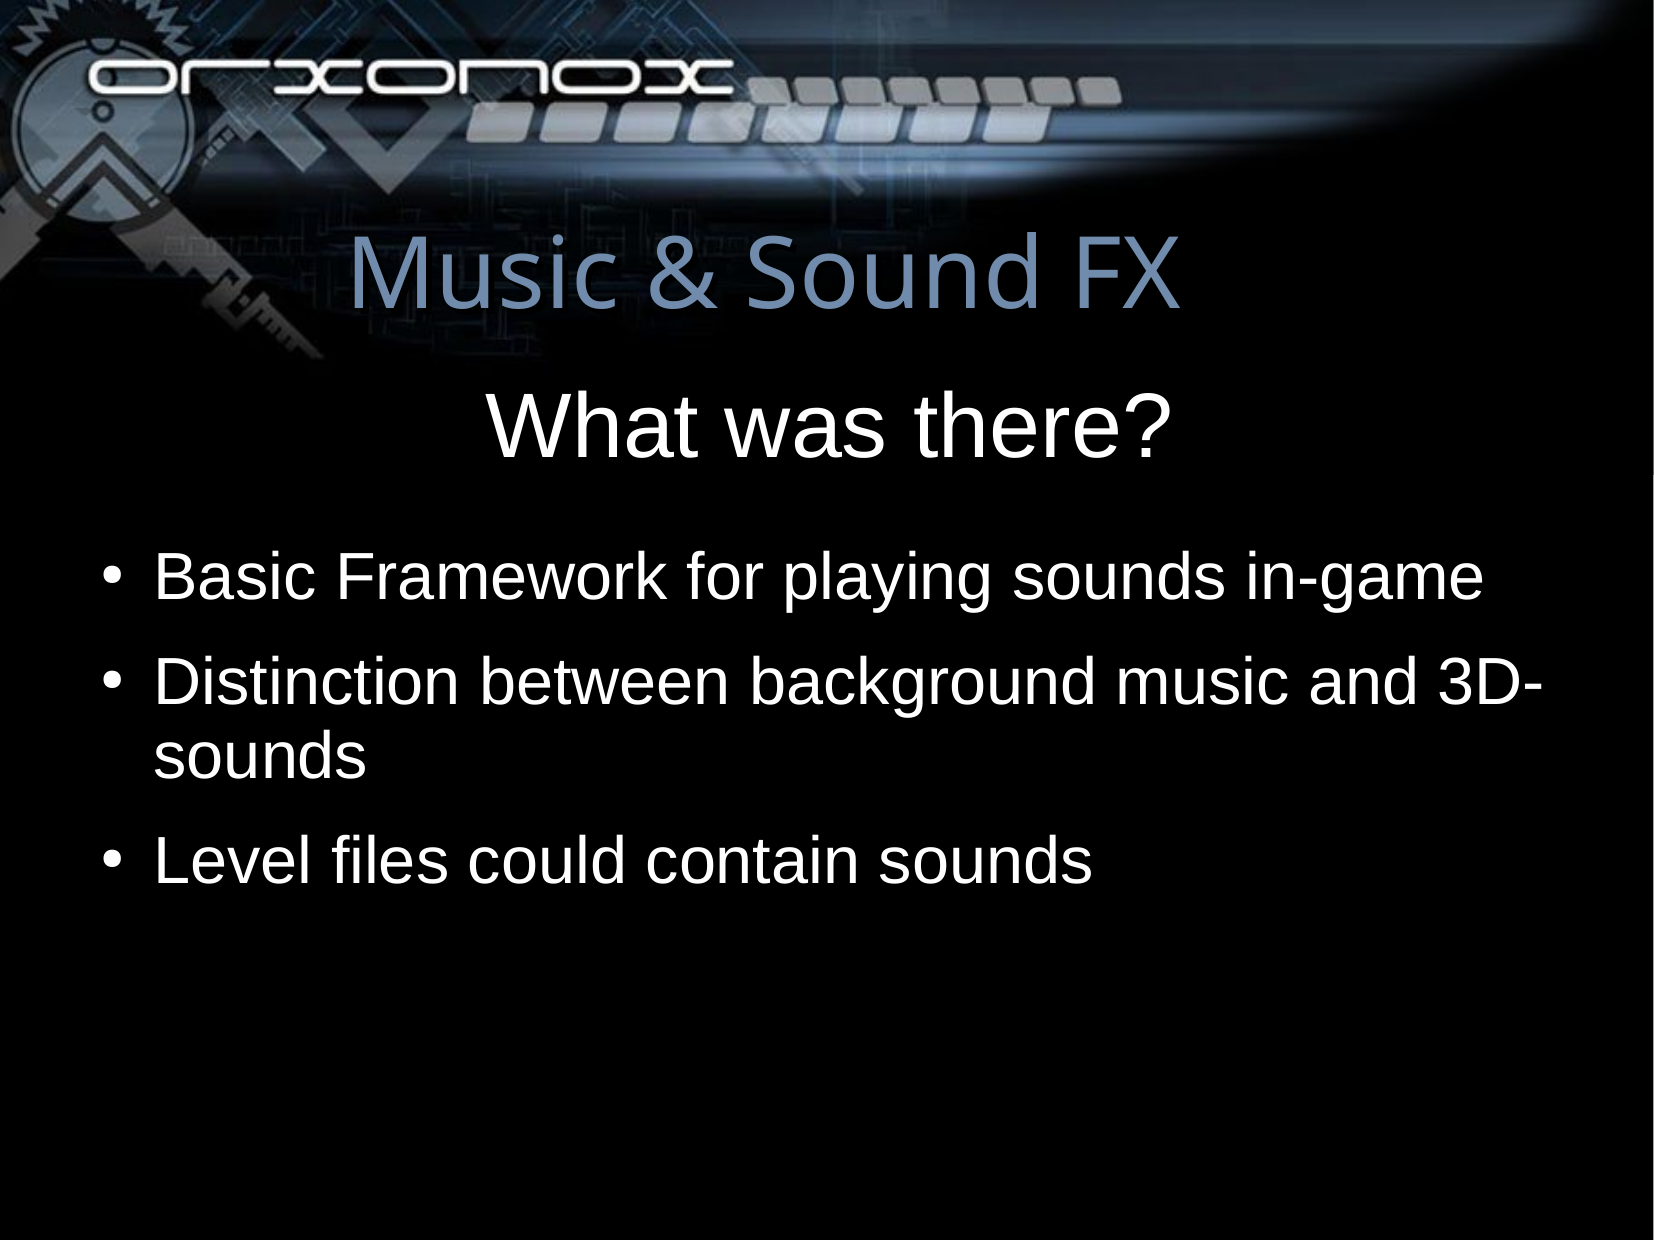

Music & Sound FX
# What was there?
Basic Framework for playing sounds in-game
Distinction between background music and 3D-sounds
Level files could contain sounds